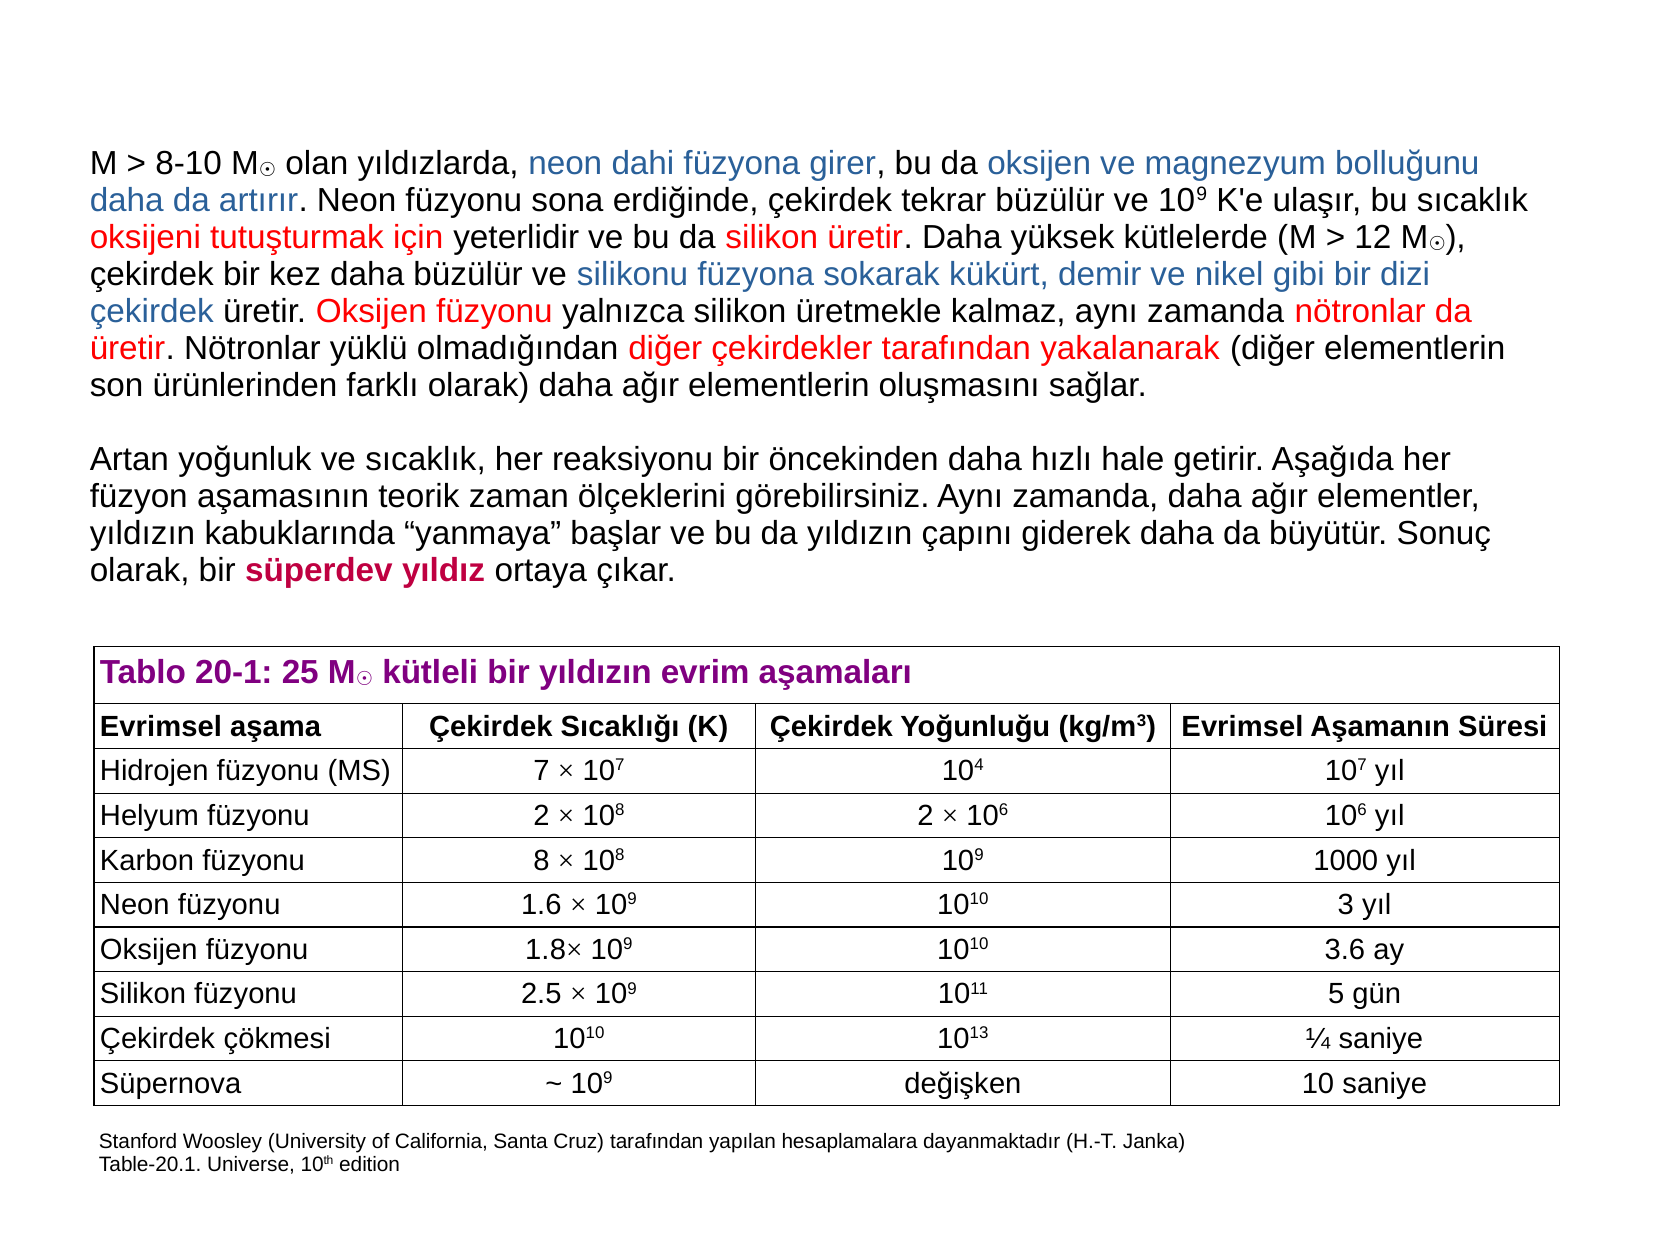

M > 8-10 M☉ olan yıldızlarda, neon dahi füzyona girer, bu da oksijen ve magnezyum bolluğunu daha da artırır. Neon füzyonu sona erdiğinde, çekirdek tekrar büzülür ve 109 K'e ulaşır, bu sıcaklık oksijeni tutuşturmak için yeterlidir ve bu da silikon üretir. Daha yüksek kütlelerde (M > 12 M☉), çekirdek bir kez daha büzülür ve silikonu füzyona sokarak kükürt, demir ve nikel gibi bir dizi çekirdek üretir. Oksijen füzyonu yalnızca silikon üretmekle kalmaz, aynı zamanda nötronlar da üretir. Nötronlar yüklü olmadığından diğer çekirdekler tarafından yakalanarak (diğer elementlerin son ürünlerinden farklı olarak) daha ağır elementlerin oluşmasını sağlar.
Artan yoğunluk ve sıcaklık, her reaksiyonu bir öncekinden daha hızlı hale getirir. Aşağıda her füzyon aşamasının teorik zaman ölçeklerini görebilirsiniz. Aynı zamanda, daha ağır elementler, yıldızın kabuklarında “yanmaya” başlar ve bu da yıldızın çapını giderek daha da büyütür. Sonuç olarak, bir süperdev yıldız ortaya çıkar.
| Tablo 20-1: 25 M☉ kütleli bir yıldızın evrim aşamaları | | | |
| --- | --- | --- | --- |
| Evrimsel aşama | Çekirdek Sıcaklığı (K) | Çekirdek Yoğunluğu (kg/m3) | Evrimsel Aşamanın Süresi |
| Hidrojen füzyonu (MS) | 7 × 107 | 104 | 107 yıl |
| Helyum füzyonu | 2 × 108 | 2 × 106 | 106 yıl |
| Karbon füzyonu | 8 × 108 | 109 | 1000 yıl |
| Neon füzyonu | 1.6 × 109 | 1010 | 3 yıl |
| Oksijen füzyonu | 1.8× 109 | 1010 | 3.6 ay |
| Silikon füzyonu | 2.5 × 109 | 1011 | 5 gün |
| Çekirdek çökmesi | 1010 | 1013 | ¼ saniye |
| Süpernova | ~ 109 | değişken | 10 saniye |
Stanford Woosley (University of California, Santa Cruz) tarafından yapılan hesaplamalara dayanmaktadır (H.-T. Janka)
Table-20.1. Universe, 10th edition